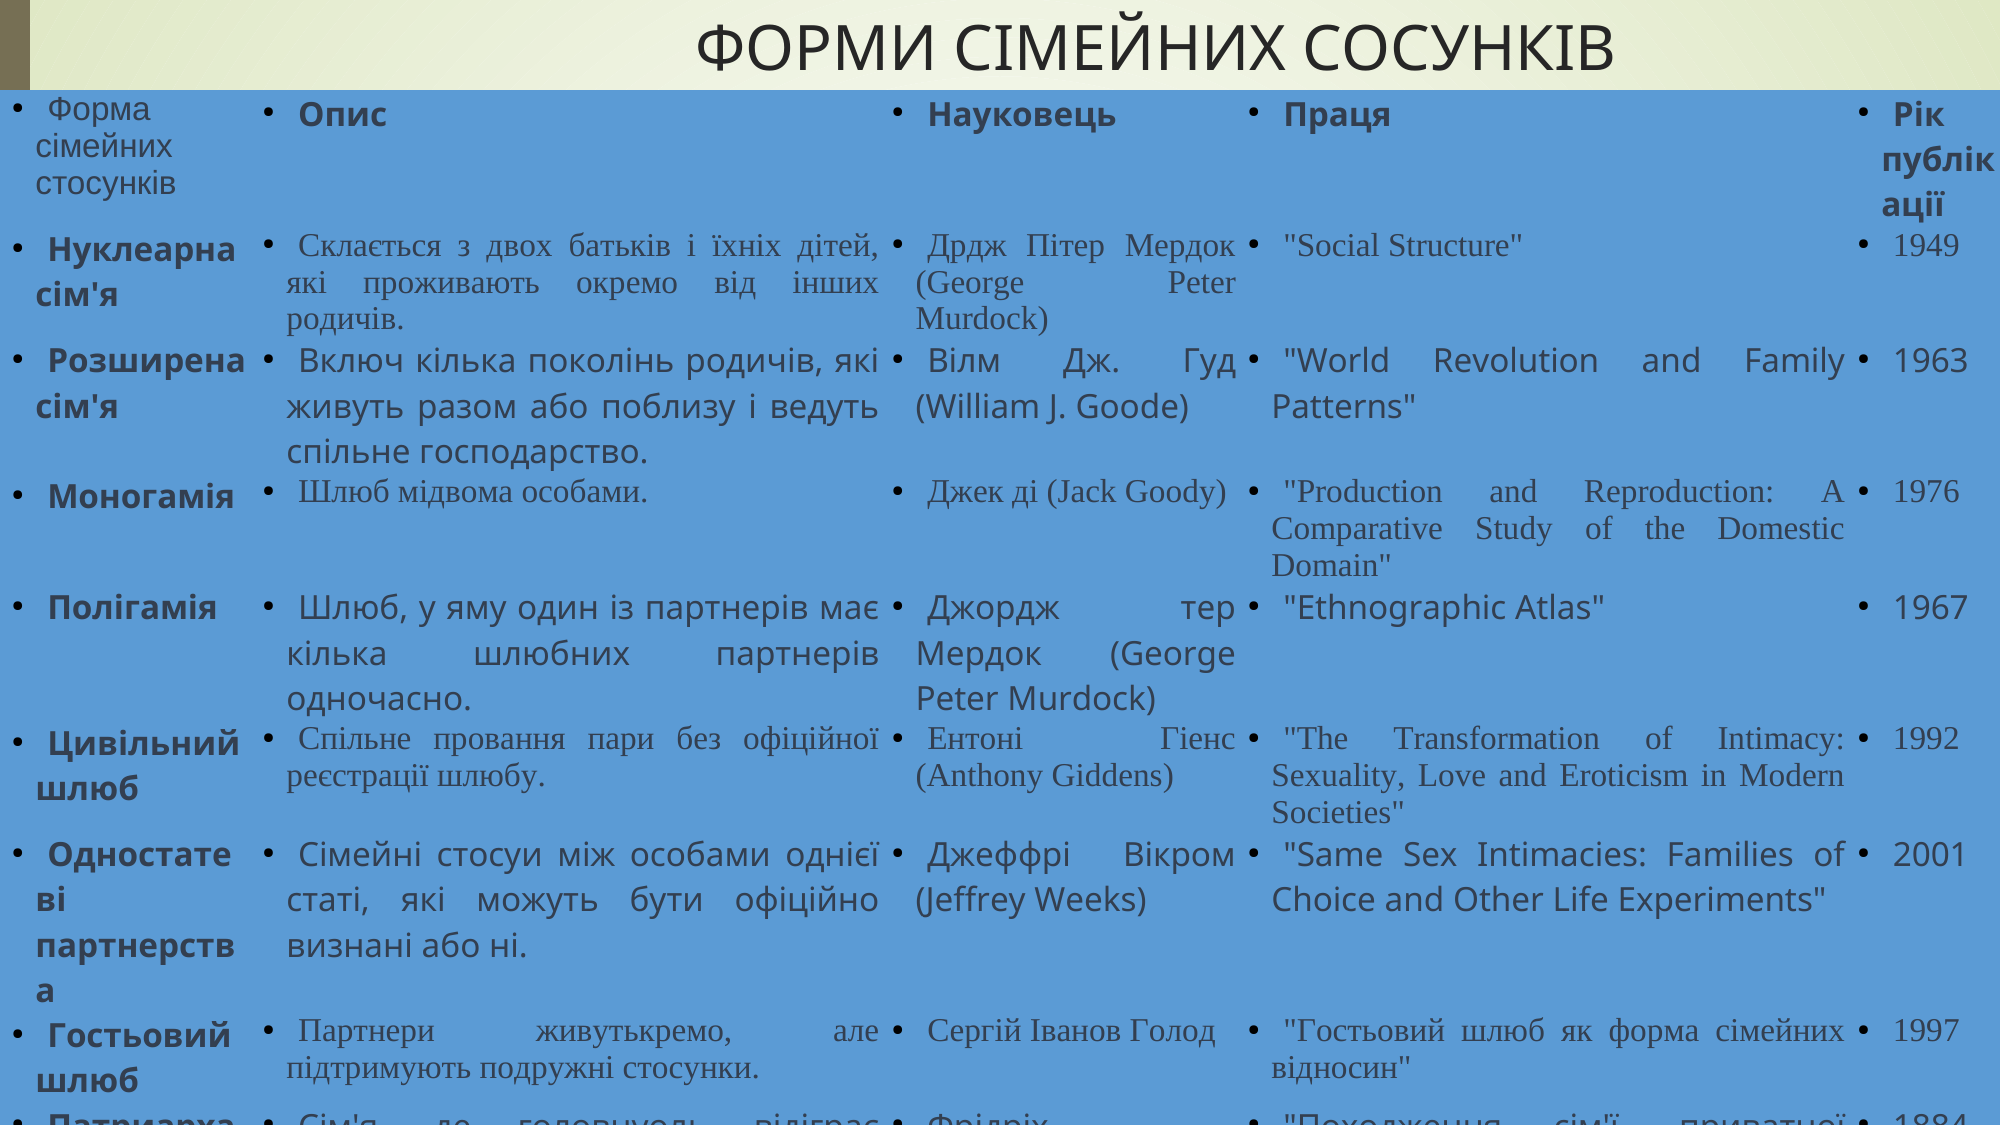

# ФОРМИ СІМЕЙНИХ СОСУНКІВ
| Форма сімейних стосунків | Опис | Науковець | Праця | Рік публікації |
| --- | --- | --- | --- | --- |
| Нуклеарна сім'я | Склається з двох батьків і їхніх дітей, які проживають окремо від інших родичів. | Дрдж Пітер Мердок (George Peter Murdock) | "Social Structure" | 1949 |
| Розширена сім'я | Включ кілька поколінь родичів, які живуть разом або поблизу і ведуть спільне господарство. | Вілм Дж. Гуд (William J. Goode) | "World Revolution and Family Patterns" | 1963 |
| Моногамія | Шлюб мідвома особами. | Джек ді (Jack Goody) | "Production and Reproduction: A Comparative Study of the Domestic Domain" | 1976 |
| Полігамія | Шлюб, у яму один із партнерів має кілька шлюбних партнерів одночасно. | Джордж тер Мердок (George Peter Murdock) | "Ethnographic Atlas" | 1967 |
| Цивільний шлюб | Спільне провання пари без офіційної реєстрації шлюбу. | Ентоні Гіенс (Anthony Giddens) | "The Transformation of Intimacy: Sexuality, Love and Eroticism in Modern Societies" | 1992 |
| Одностатеві партнерства | Сімейні стосуи між особами однієї статі, які можуть бути офіційно визнані або ні. | Джеффрі Вікром (Jeffrey Weeks) | "Same Sex Intimacies: Families of Choice and Other Life Experiments" | 2001 |
| Гостьовий шлюб | Партнери живутькремо, але підтримують подружні стосунки. | Сергій Іванов Голод | "Гостьовий шлюб як форма сімейних відносин" | 1997 |
| Патриархальна сім'я | Сім'я, де головнуоль відіграє чоловік, а спадщина та прізвище передаються по батьківській лінії. | Фрідріх ЕнгельсFriedrich Engels) | "Походження сім'ї, приватної власності і держави" | 1884 |
| Матриархальна сім'я | Сім'я, де жінка є говою, а спадщина та прізвище передаються по материнській лінії. | Йоганн Якоб Бахоф (Johann Jakob Bachofen) | "Das Mutterrecht" ("Материнське право") | 1861 |